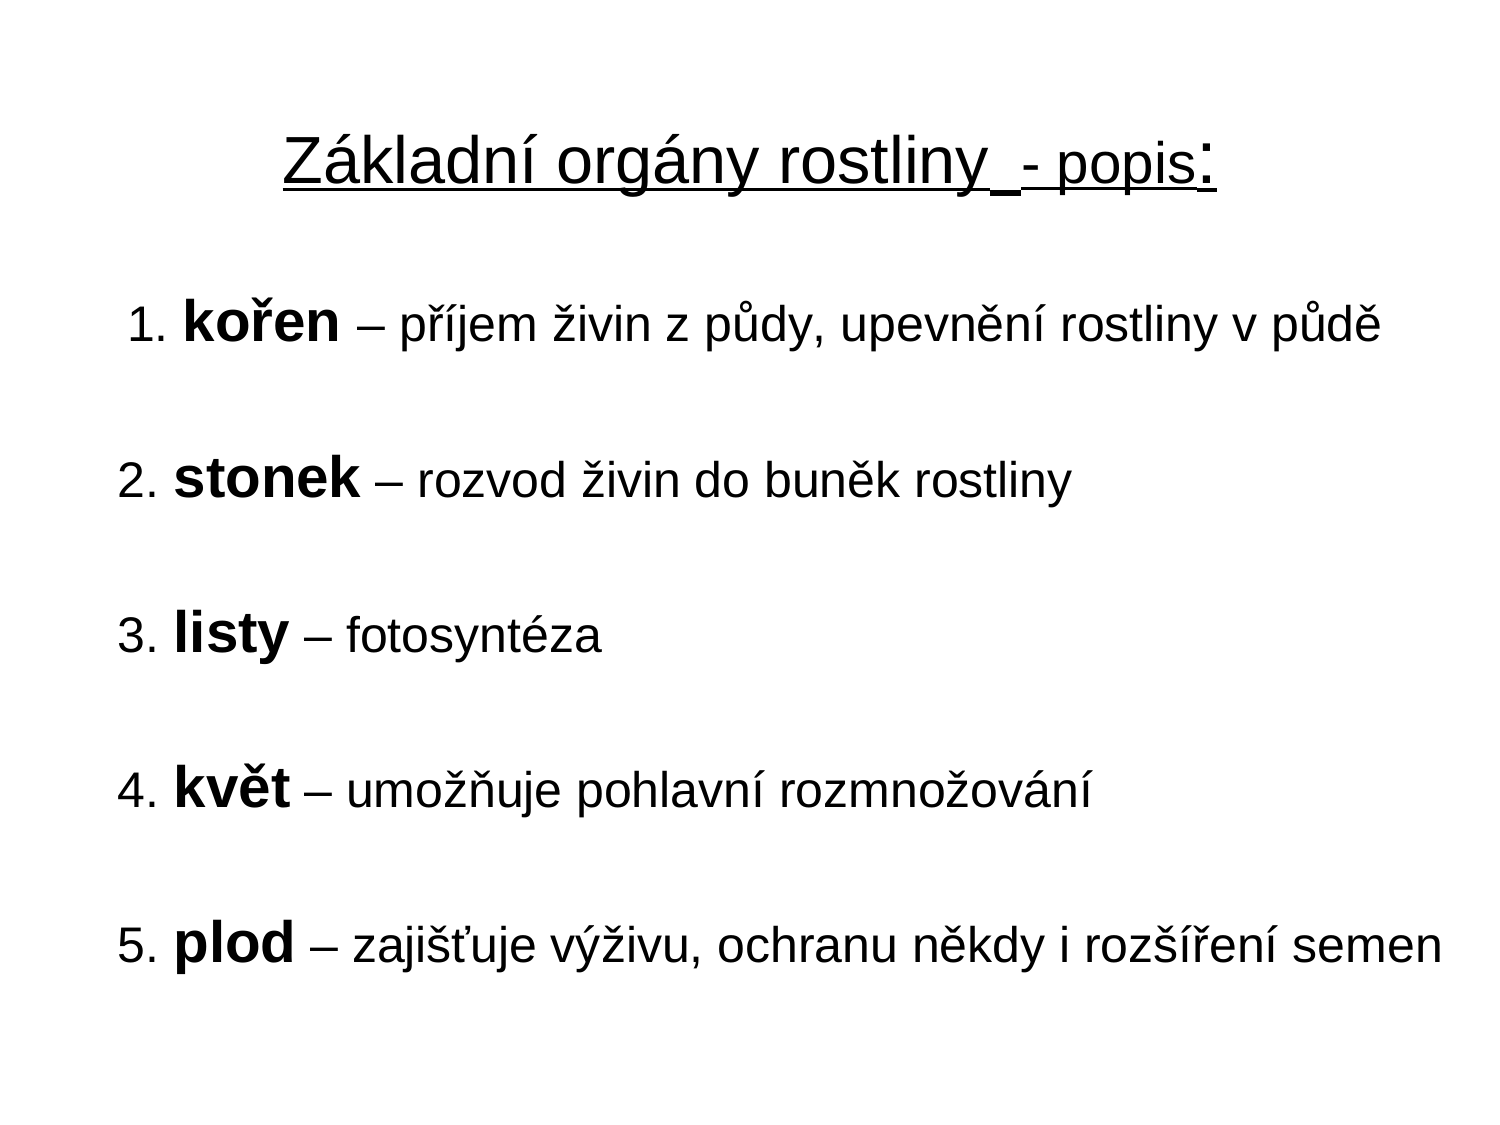

# Základní orgány rostliny - popis:
 1. kořen – příjem živin z půdy, upevnění rostliny v půdě
 2. stonek – rozvod živin do buněk rostliny
 3. listy – fotosyntéza
 4. květ – umožňuje pohlavní rozmnožování
 5. plod – zajišťuje výživu, ochranu někdy i rozšíření semen